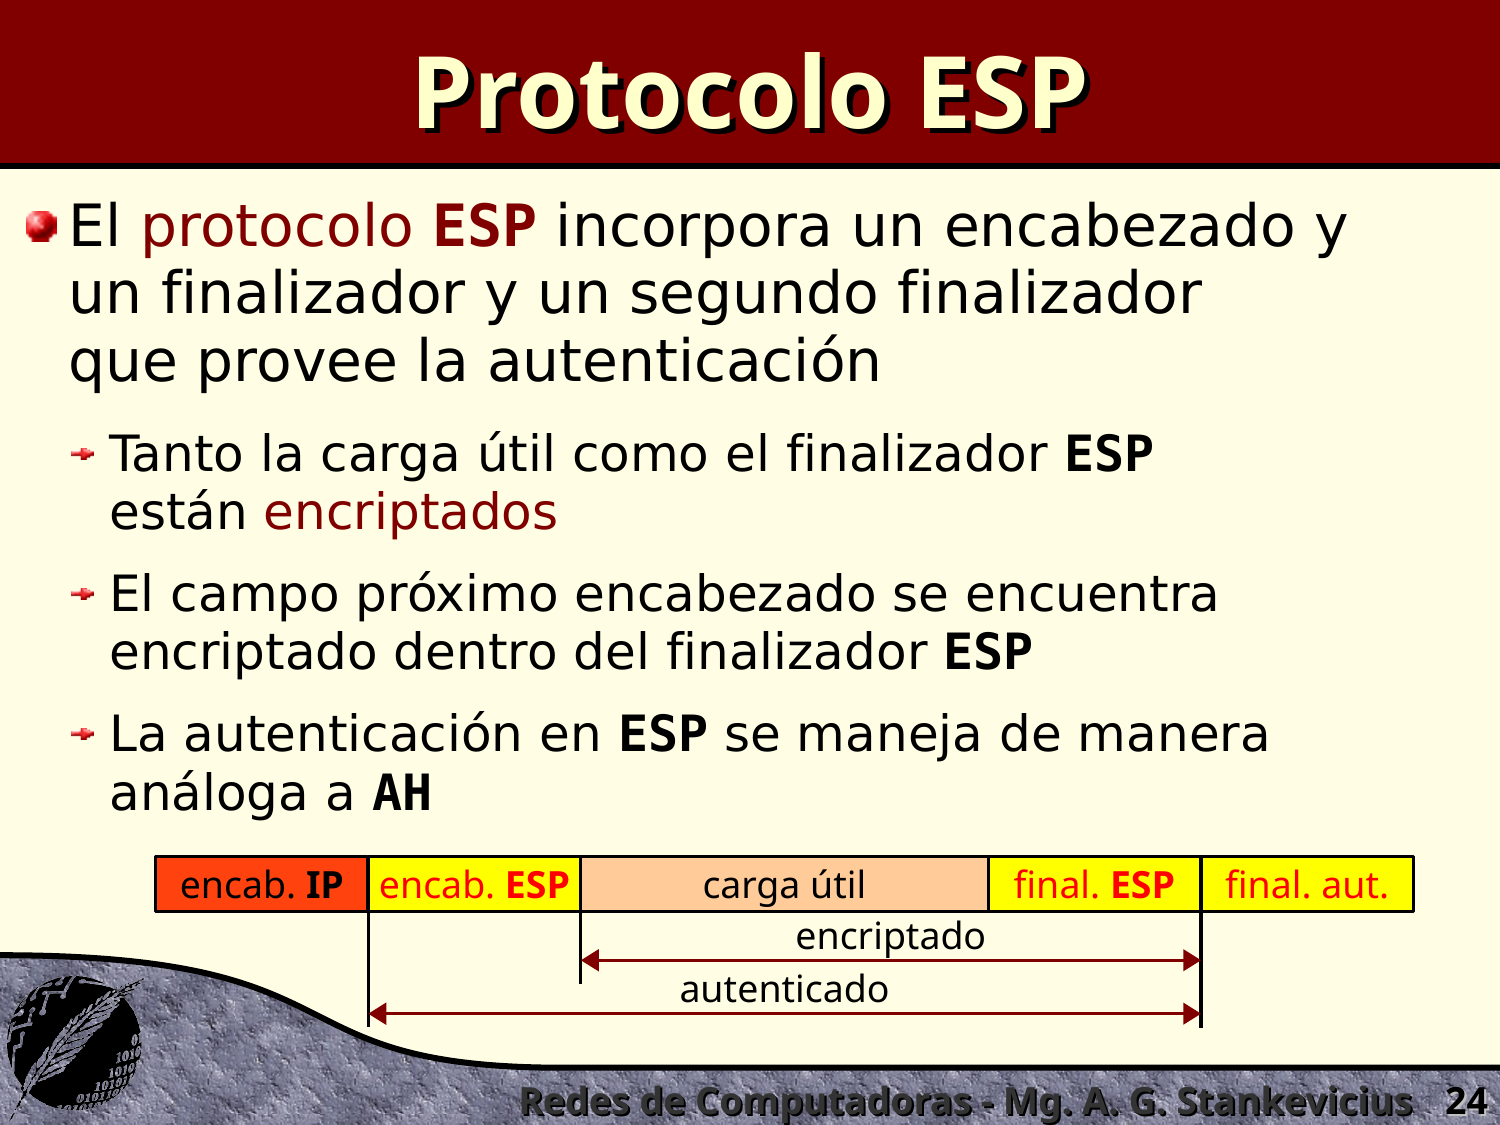

# Protocolo ESP
El protocolo ESP incorpora un encabezado y
un finalizador y un segundo finalizador
que provee la autenticación
Tanto la carga útil como el finalizador ESP
están encriptados
El campo próximo encabezado se encuentra encriptado dentro del finalizador ESP
La autenticación en ESP se maneja de manera análoga a AH
encab. IP
encab. ESP
carga útil
final. ESP
final. aut.
encriptado
autenticado
24